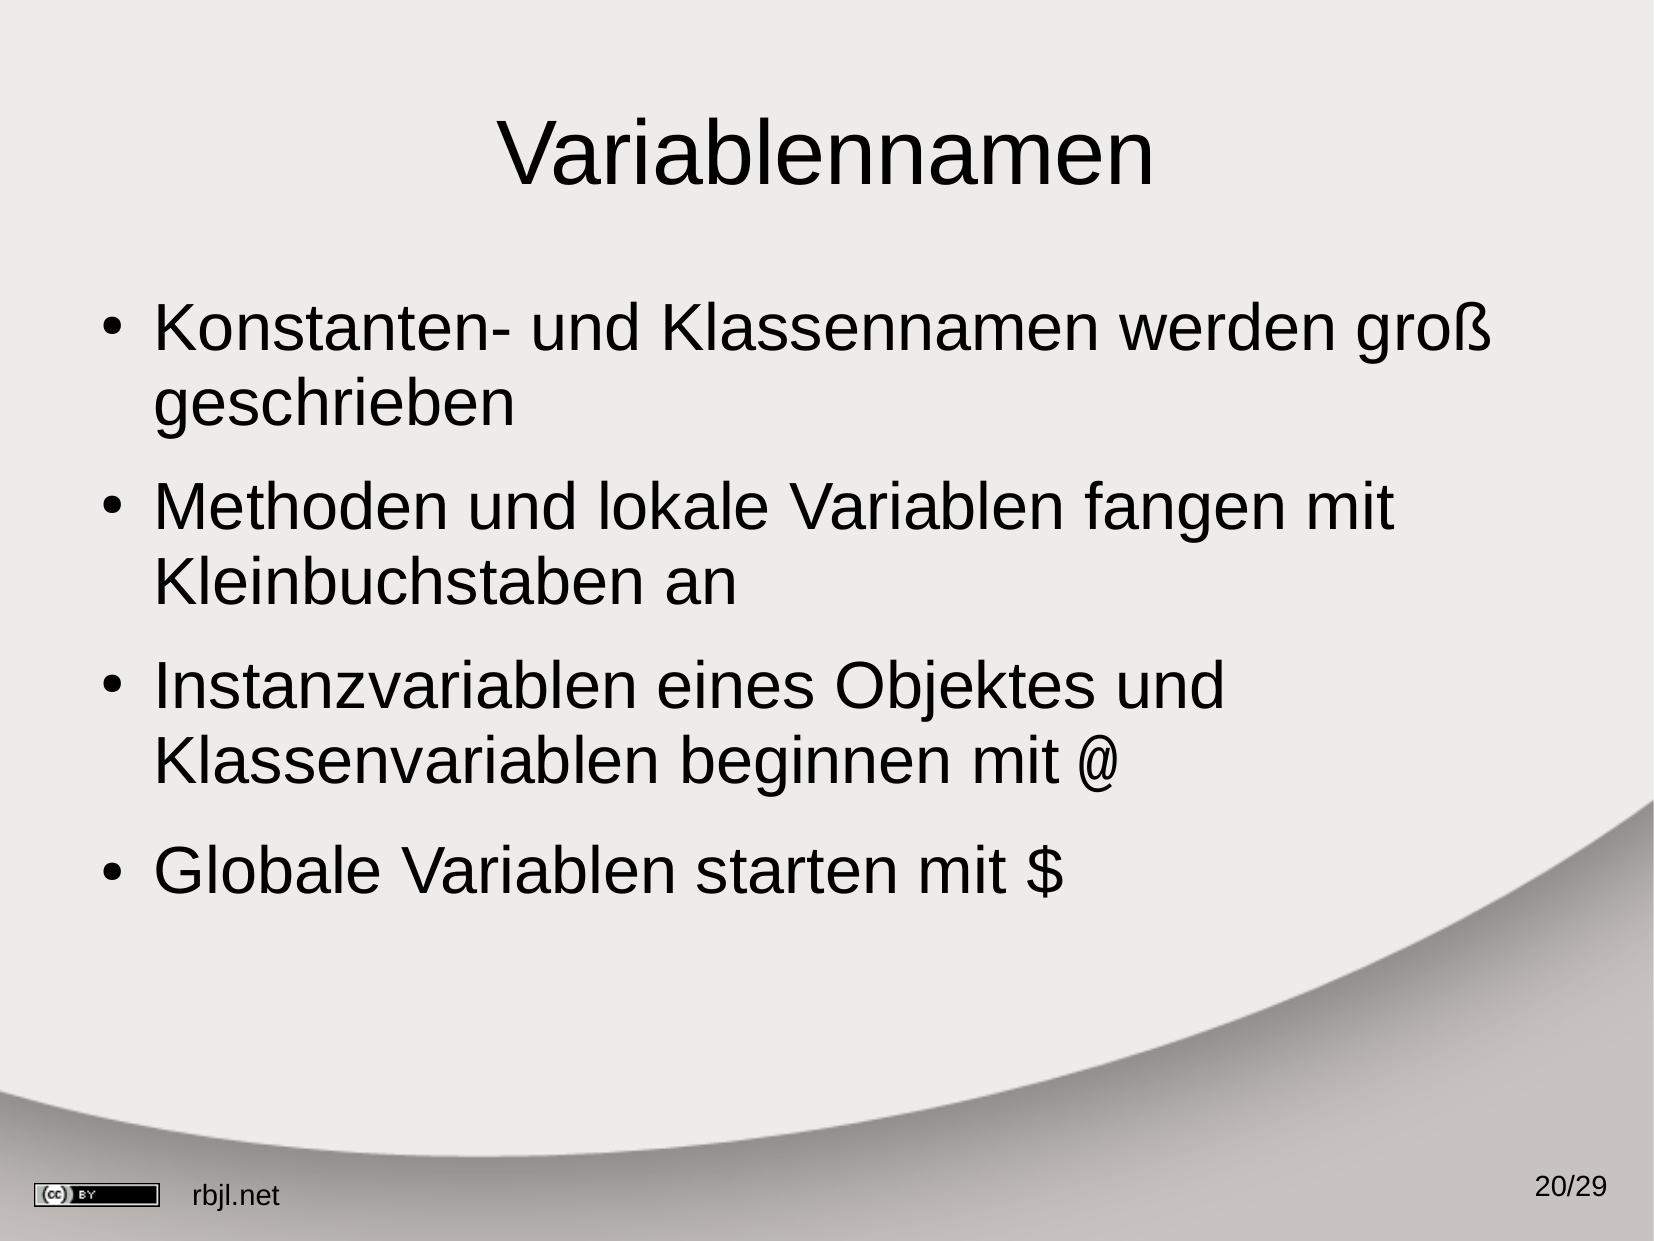

# Variablennamen
Konstanten- und Klassennamen werden groß geschrieben
Methoden und lokale Variablen fangen mit Kleinbuchstaben an
Instanzvariablen eines Objektes und Klassenvariablen beginnen mit @
Globale Variablen starten mit $
20